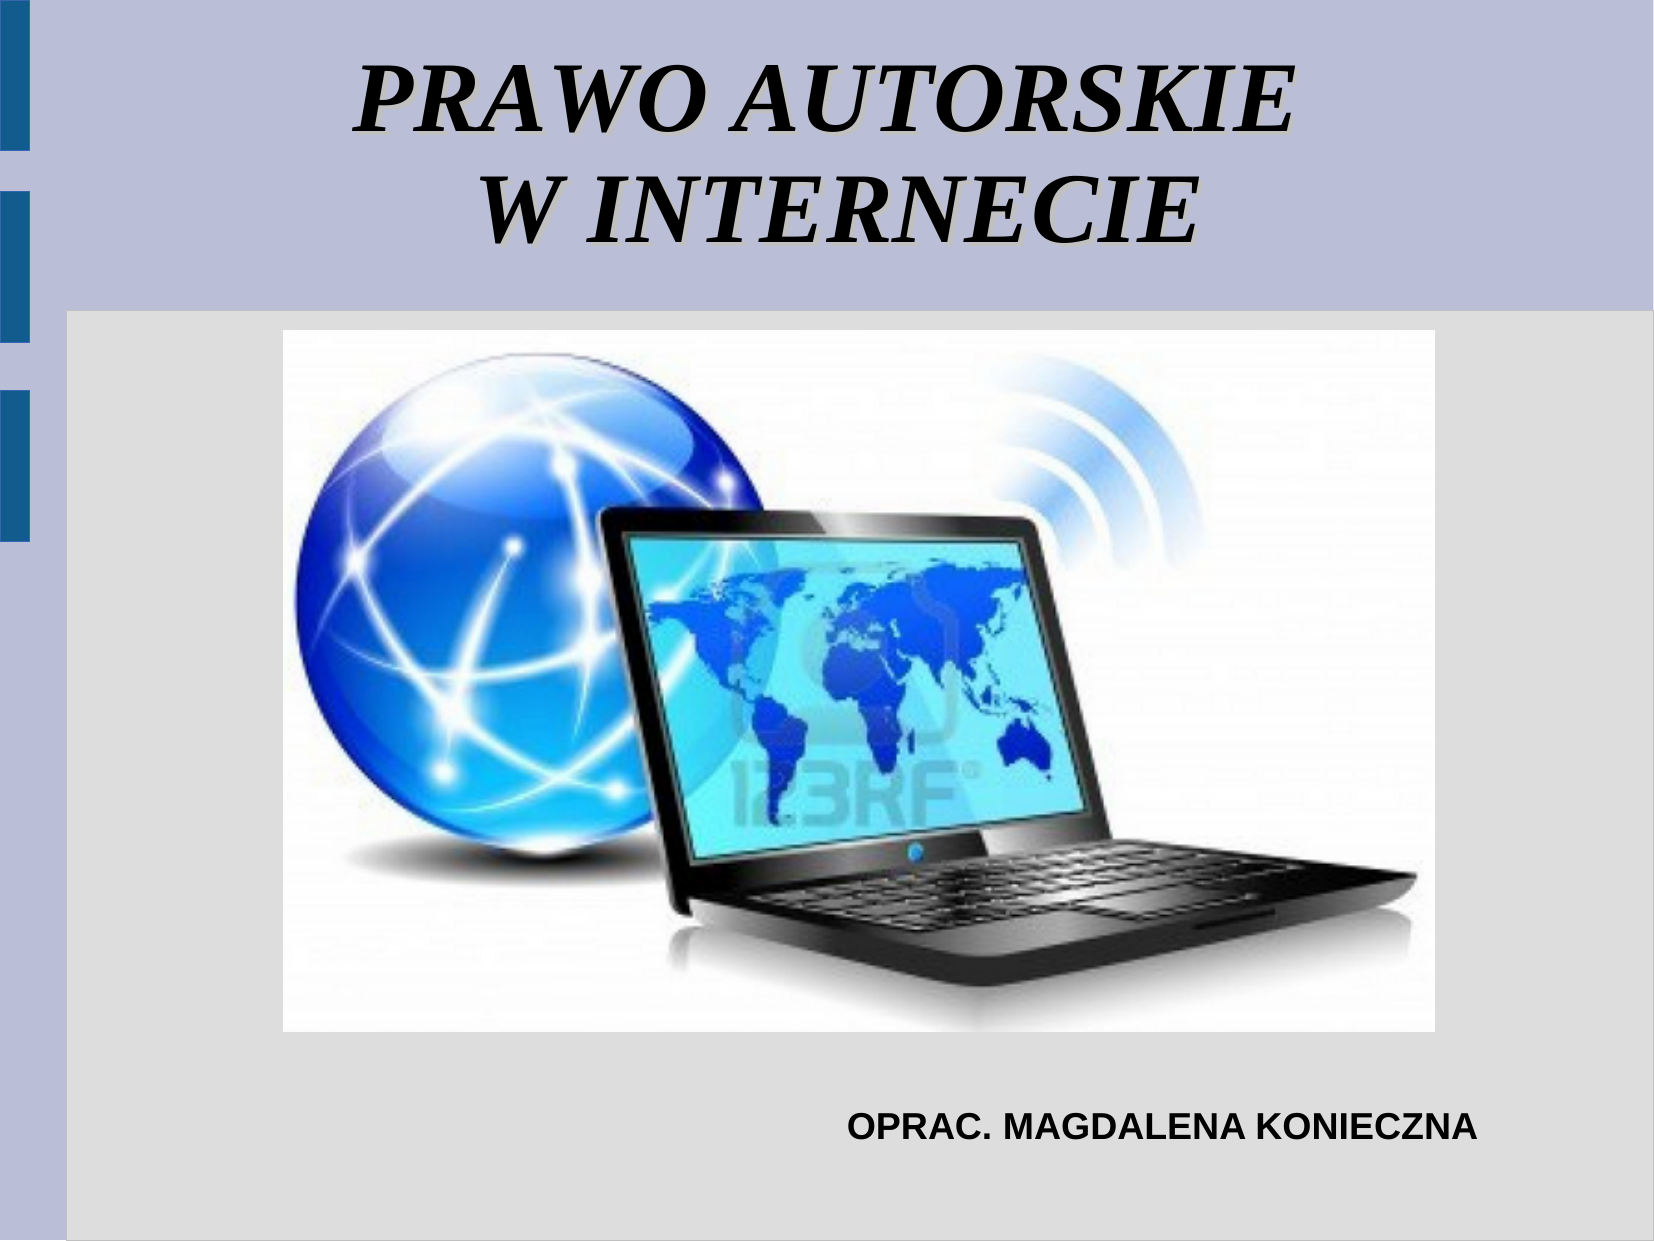

# PRAWO AUTORSKIE W INTERNECIE
 OPRAC. MAGDALENA KONIECZNA